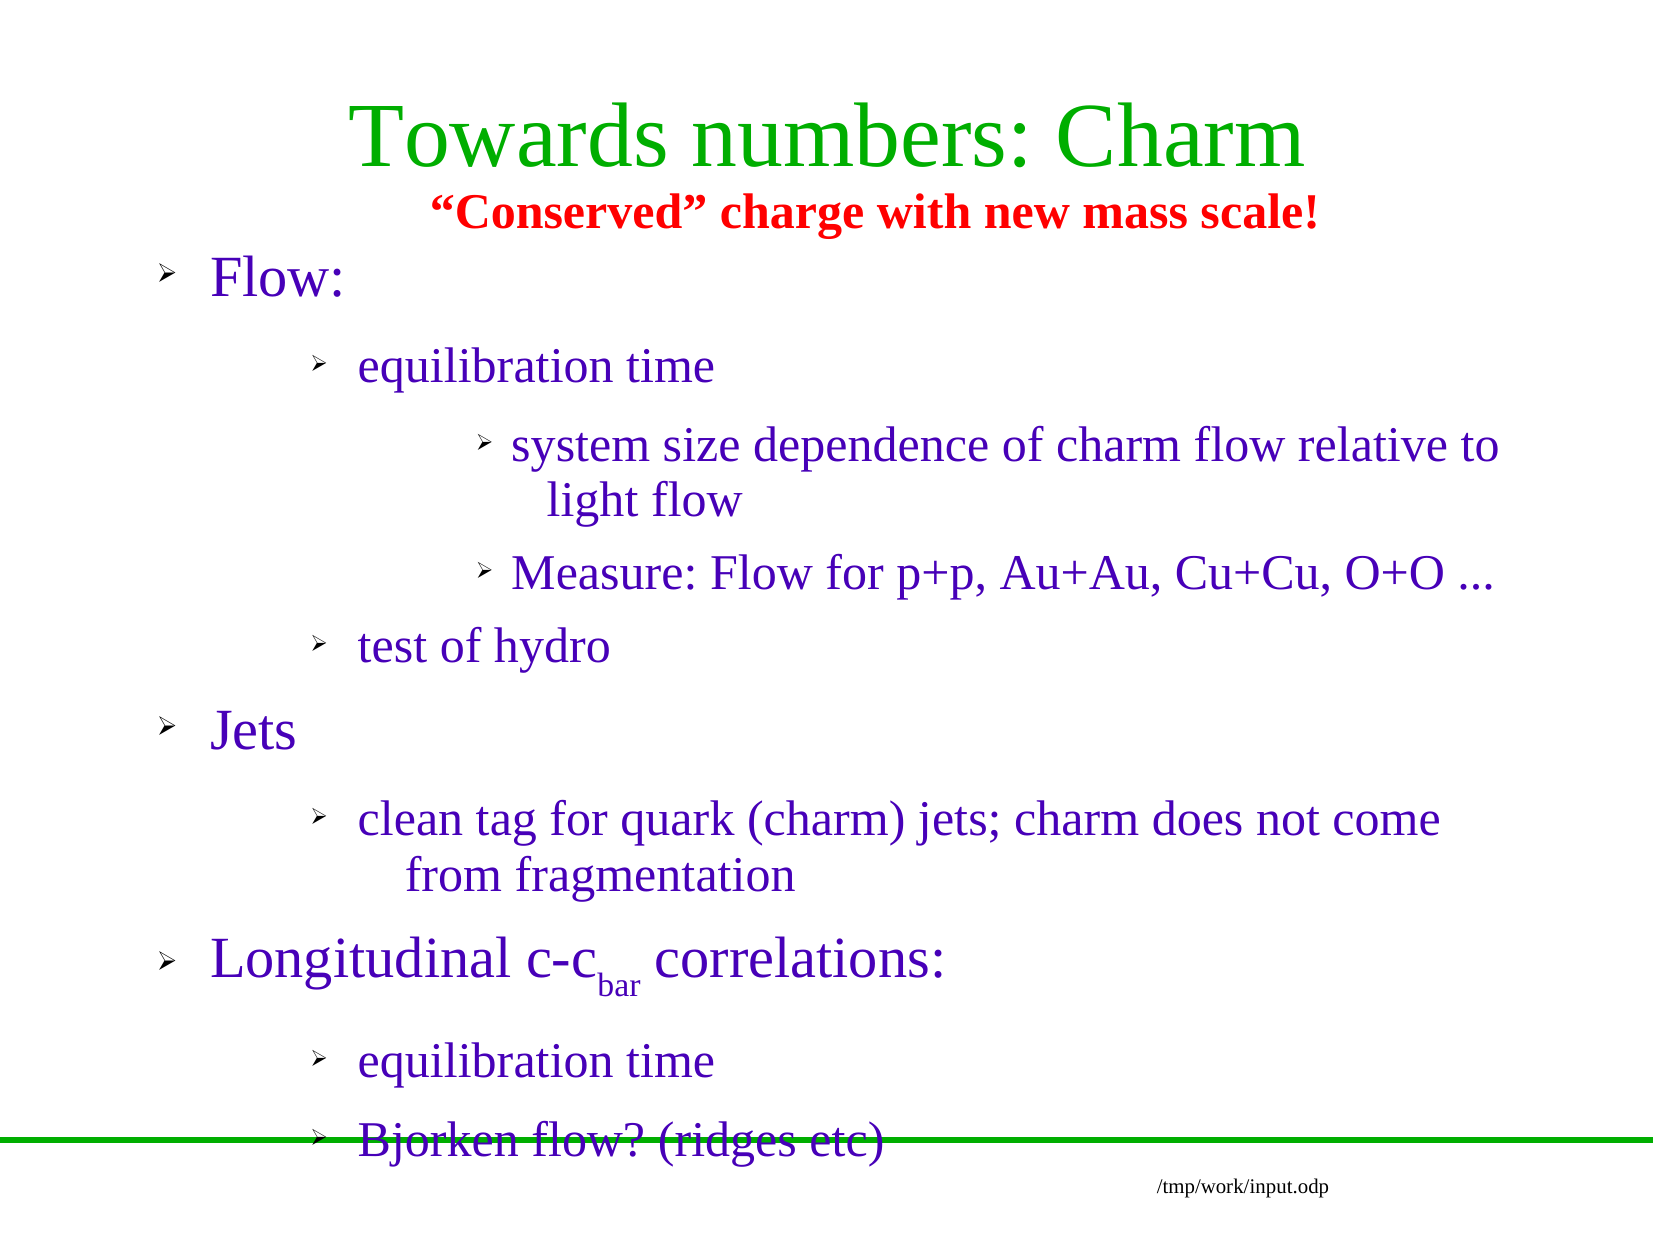

# Towards numbers: Charm
“Conserved” charge with new mass scale!
Flow:
equilibration time
system size dependence of charm flow relative to light flow
Measure: Flow for p+p, Au+Au, Cu+Cu, O+O ...
test of hydro
Jets
clean tag for quark (charm) jets; charm does not come from fragmentation
Longitudinal c-cbar correlations:
equilibration time
Bjorken flow? (ridges etc)